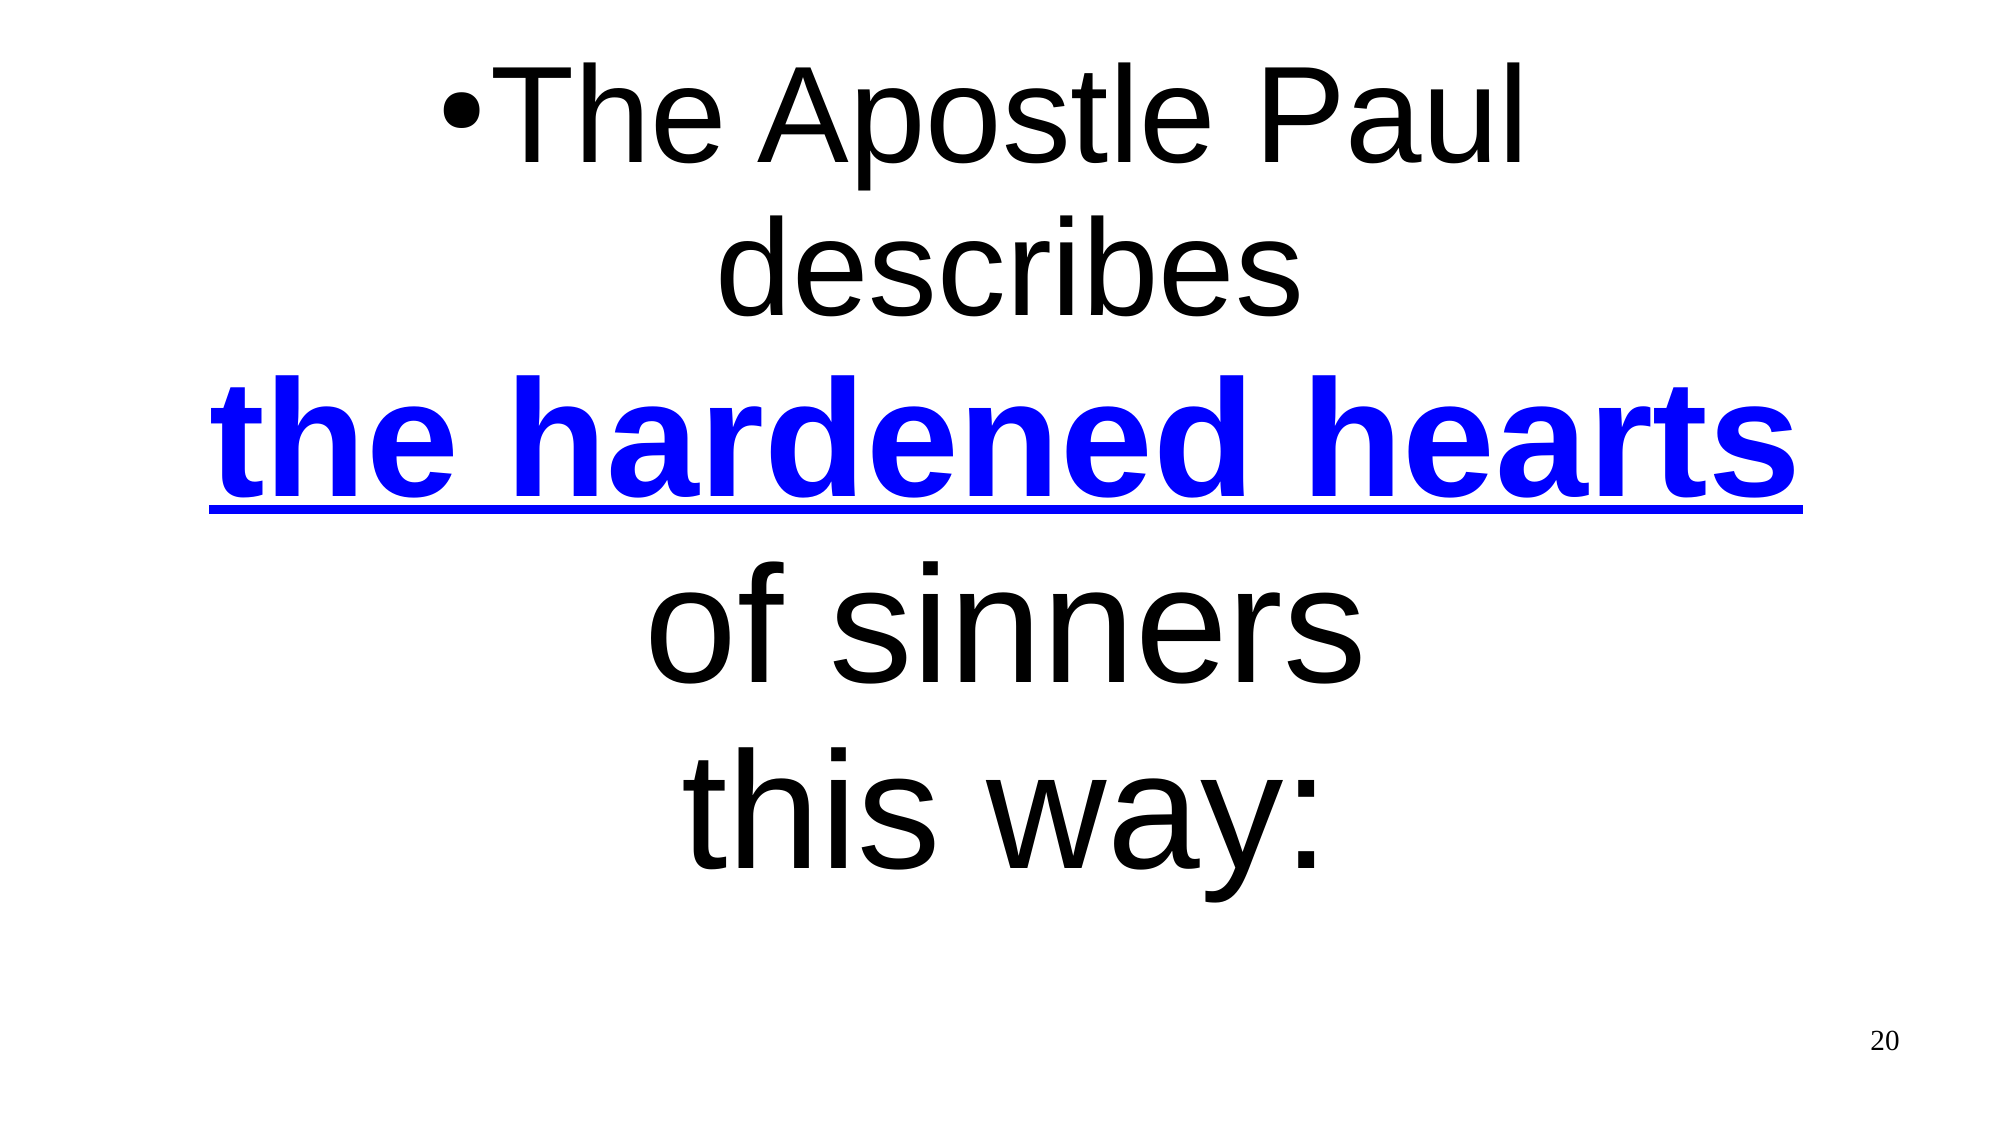

# The Apostle Paul describes the hardened hearts of sinners this way:
20